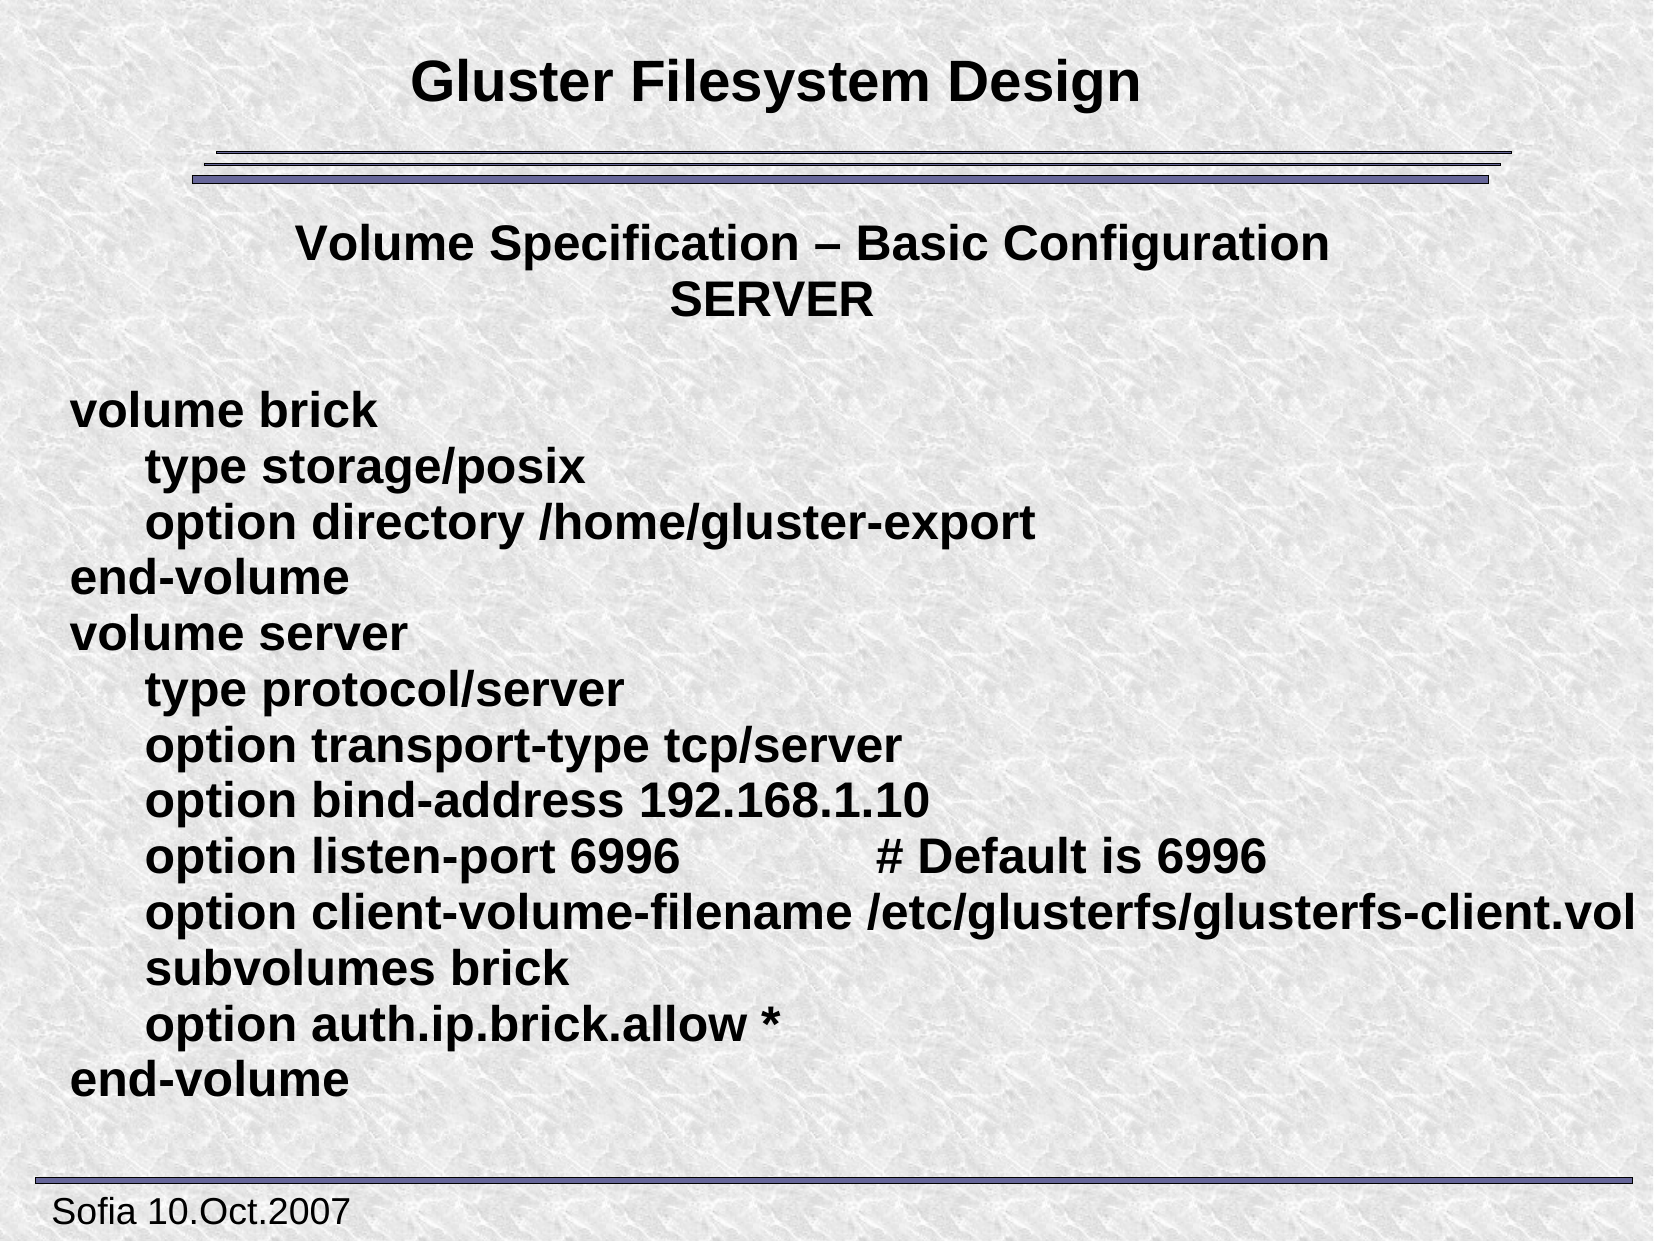

Gluster Filesystem Design
			Volume Specification – Basic Configuration
								SERVER
volume brick
	type storage/posix
	option directory /home/gluster-export
end-volume
volume server
	type protocol/server
	option transport-type tcp/server
	option bind-address 192.168.1.10
	option listen-port 6996 # Default is 6996
	option client-volume-filename /etc/glusterfs/glusterfs-client.vol
	subvolumes brick
	option auth.ip.brick.allow *
end-volume
Sofia 10.Oct.2007